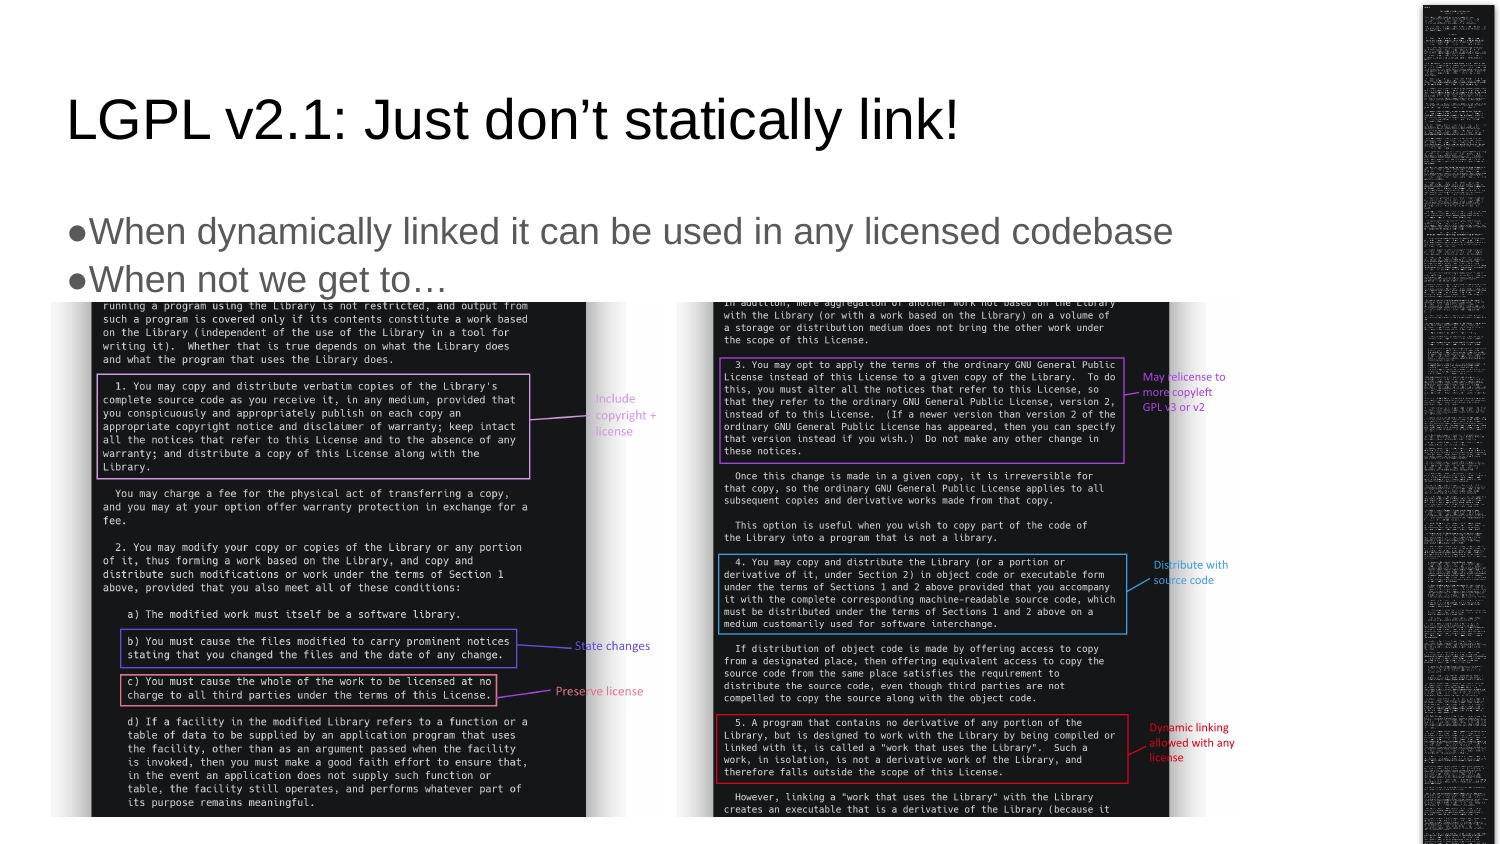

# LGPL v2.1: Just don’t statically link!
When dynamically linked it can be used in any licensed codebase
When not we get to…